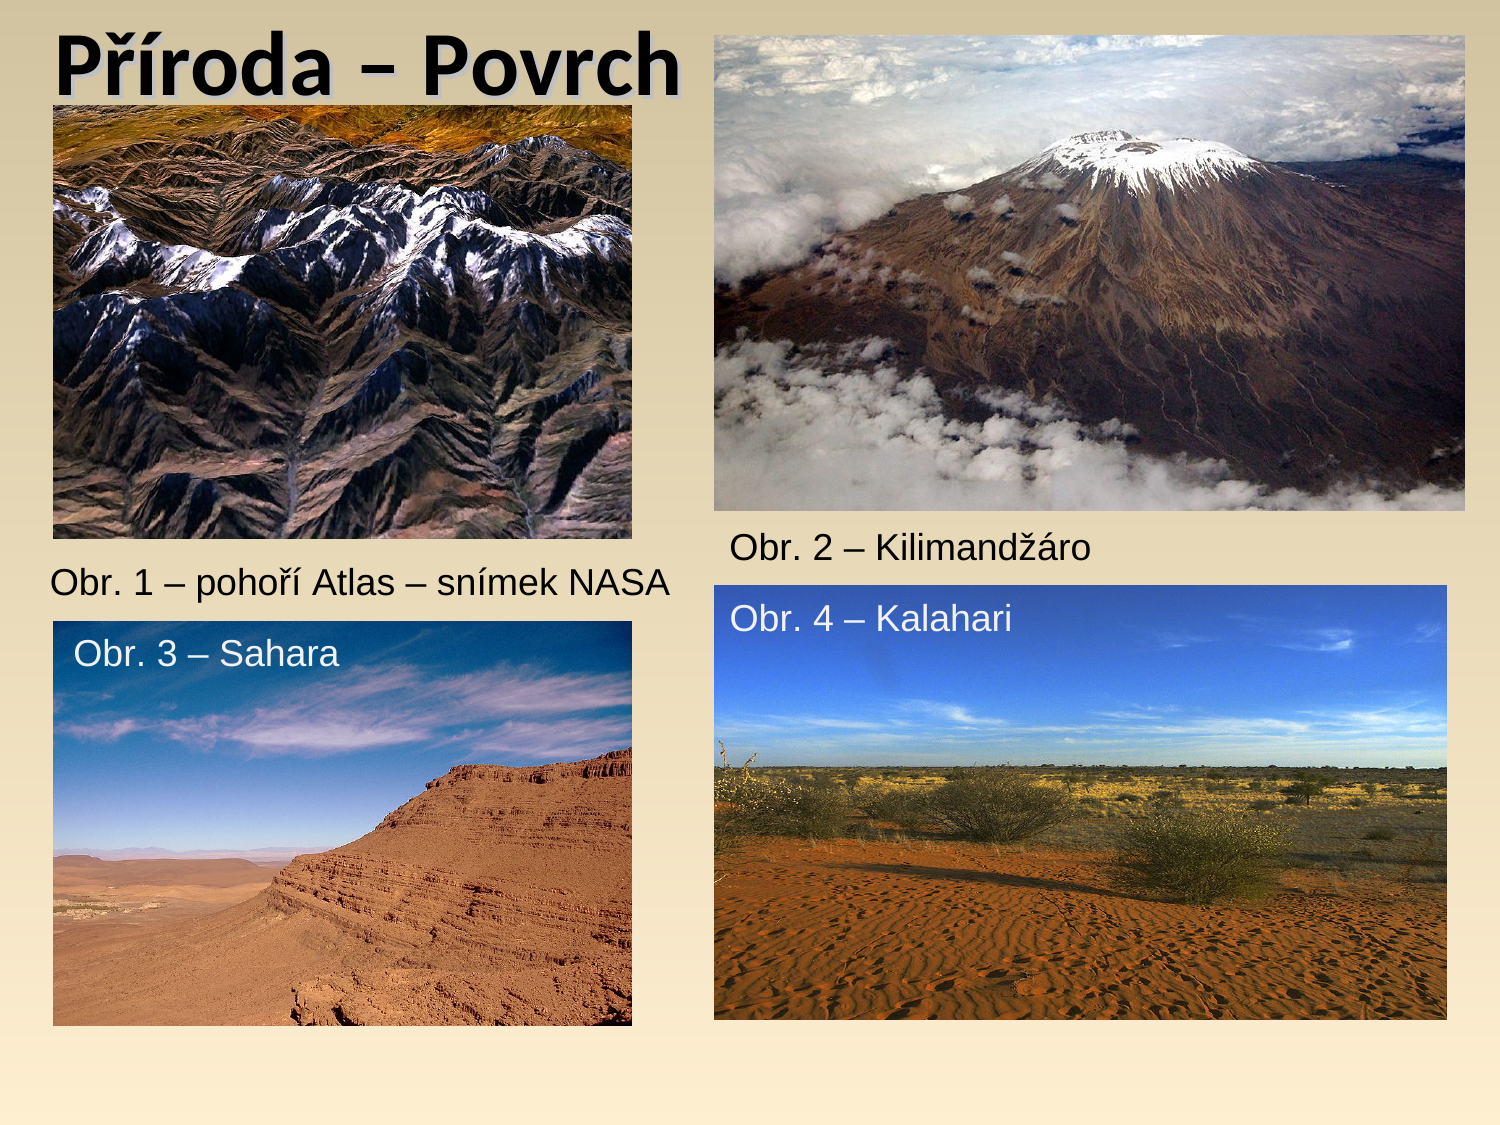

# Příroda – Povrch
Obr. 2 – Kilimandžáro
Obr. 1 – pohoří Atlas – snímek NASA
Obr. 4 – Kalahari
Obr. 3 – Sahara